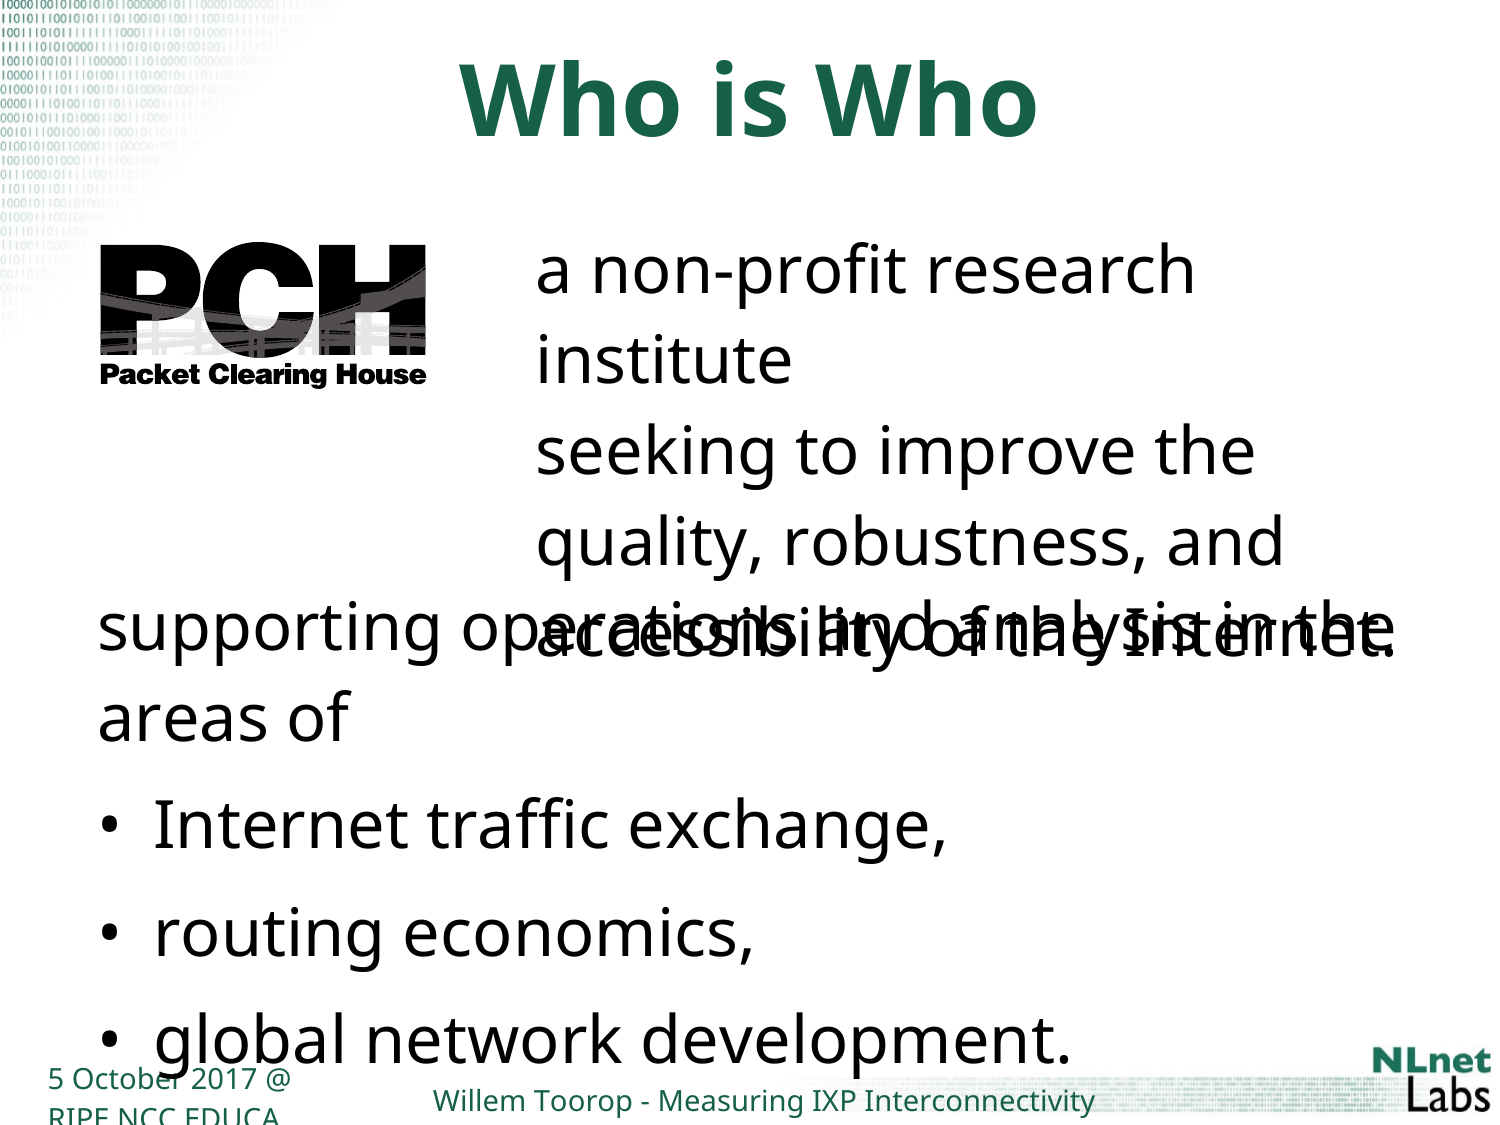

# Who is Who
a non-profit research institute
seeking to improve the quality, robustness, and accessibility of the Internet.
supporting operations and analysis in the areas of
Internet traffic exchange,
routing economics,
global network development.
		... known for Peering Survey reports